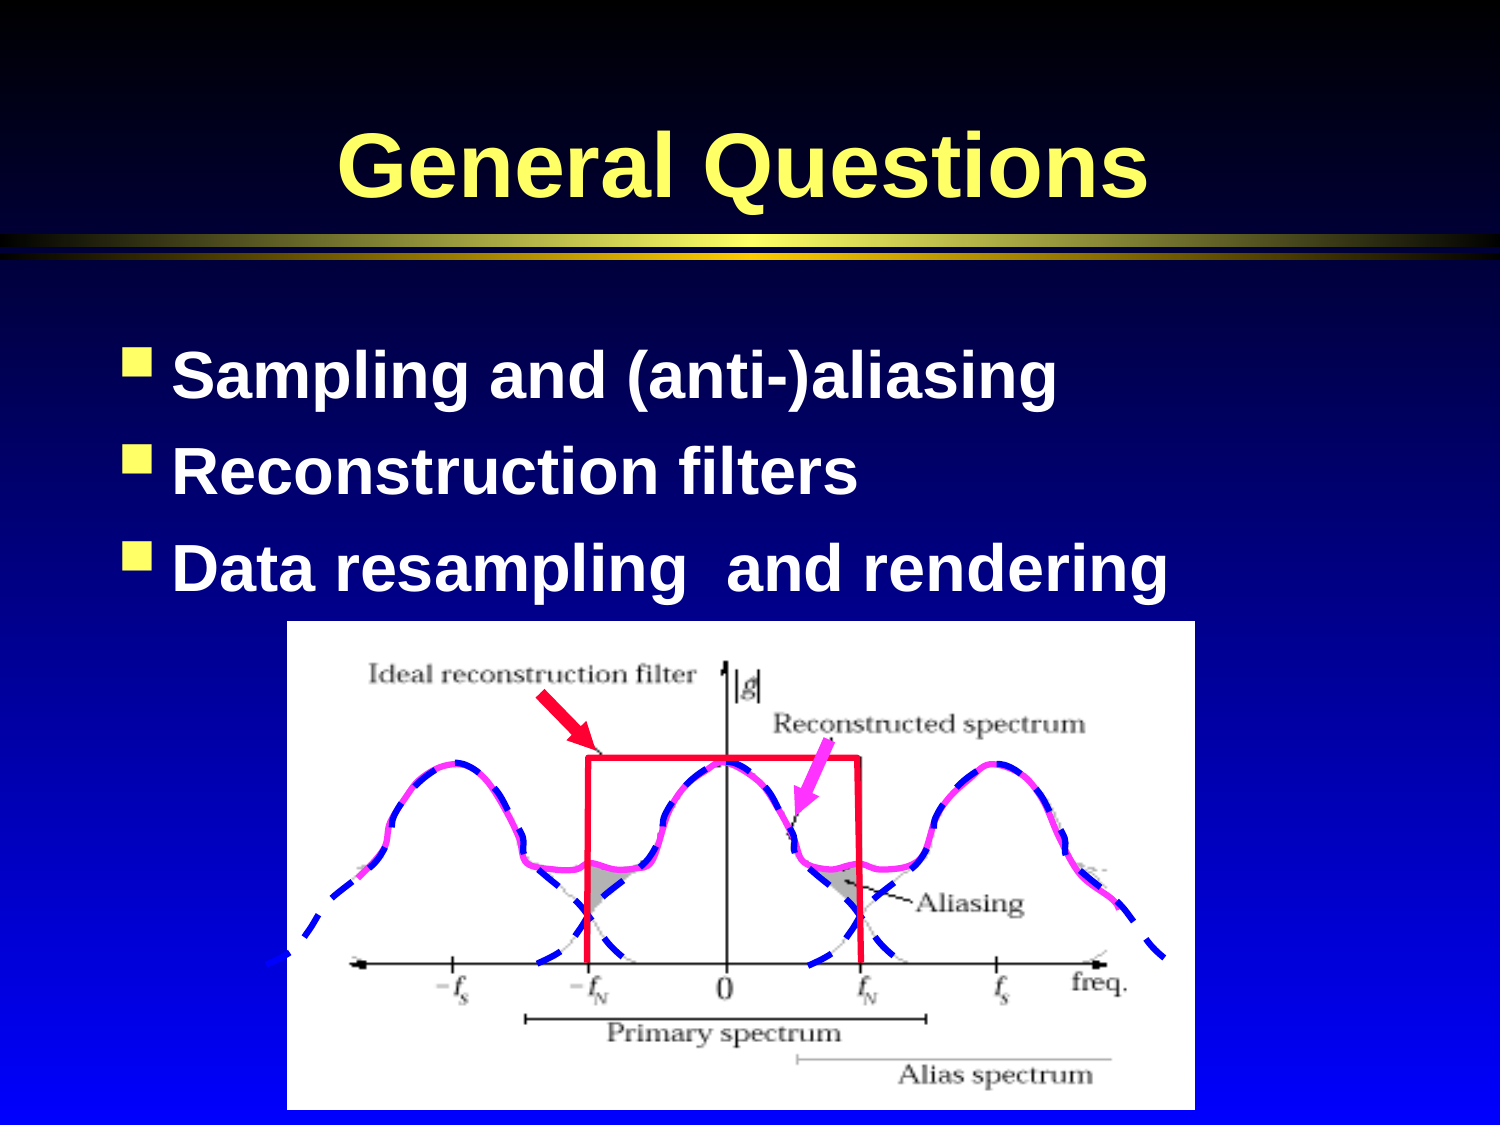

# General Questions
Sampling and (anti-)aliasing
Reconstruction filters
Data resampling and rendering